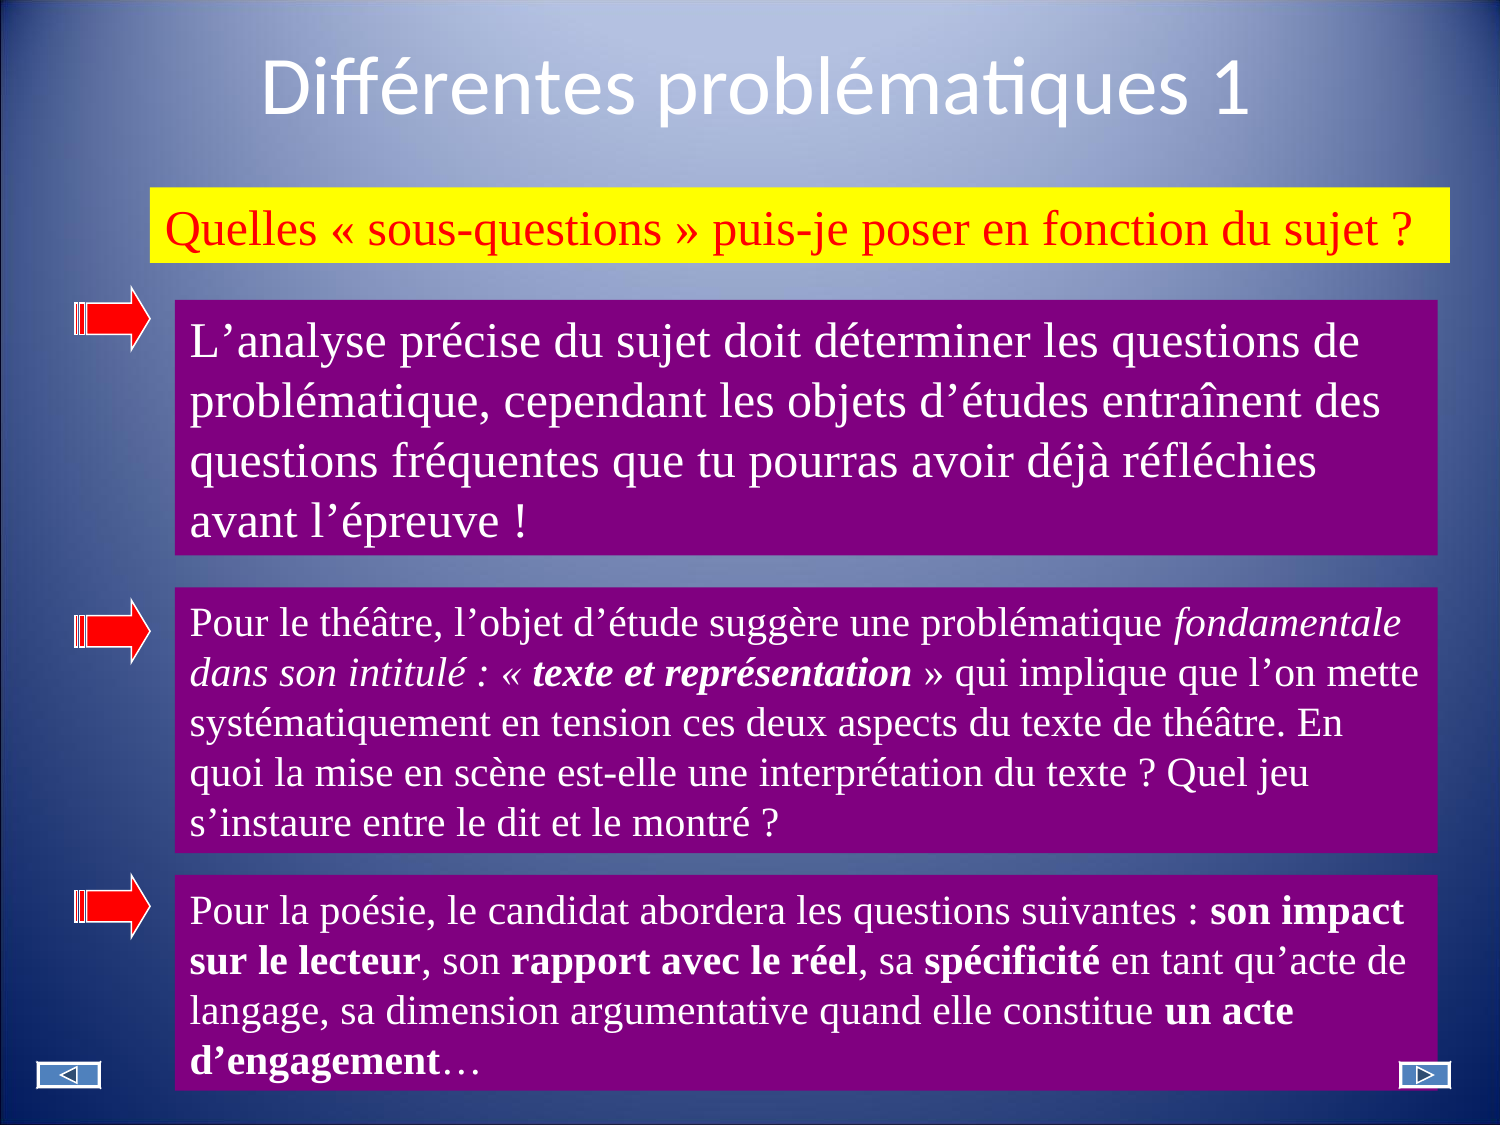

# Différentes problématiques 1
Quelles « sous-questions » puis-je poser en fonction du sujet ?
L’analyse précise du sujet doit déterminer les questions de problématique, cependant les objets d’études entraînent des questions fréquentes que tu pourras avoir déjà réfléchies avant l’épreuve !
Pour le théâtre, l’objet d’étude suggère une problématique fondamentale dans son intitulé : « texte et représentation » qui implique que l’on mette systématiquement en tension ces deux aspects du texte de théâtre. En quoi la mise en scène est-elle une interprétation du texte ? Quel jeu s’instaure entre le dit et le montré ?
Pour la poésie, le candidat abordera les questions suivantes : son impact sur le lecteur, son rapport avec le réel, sa spécificité en tant qu’acte de langage, sa dimension argumentative quand elle constitue un acte d’engagement…